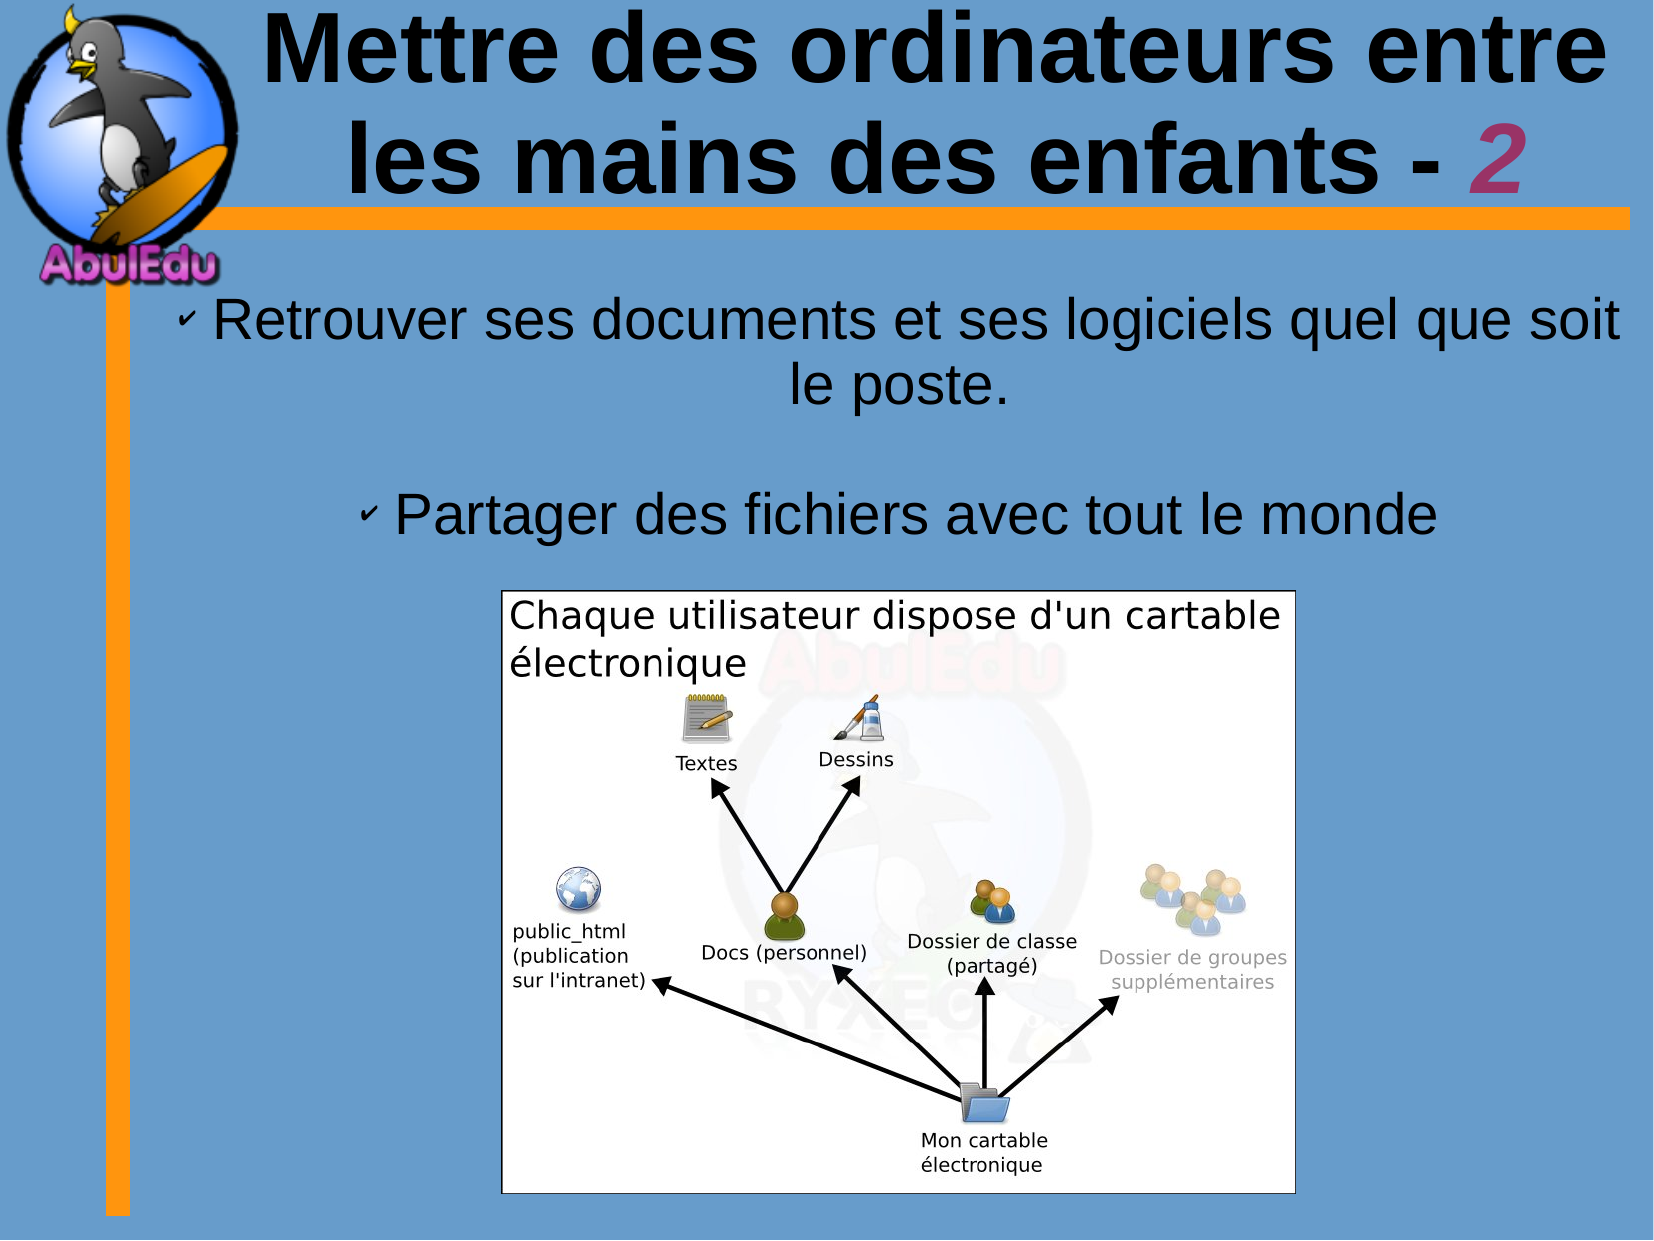

# Mettre des ordinateurs entre les mains des enfants - 2
 Retrouver ses documents et ses logiciels quel que soit le poste.
 Partager des fichiers avec tout le monde